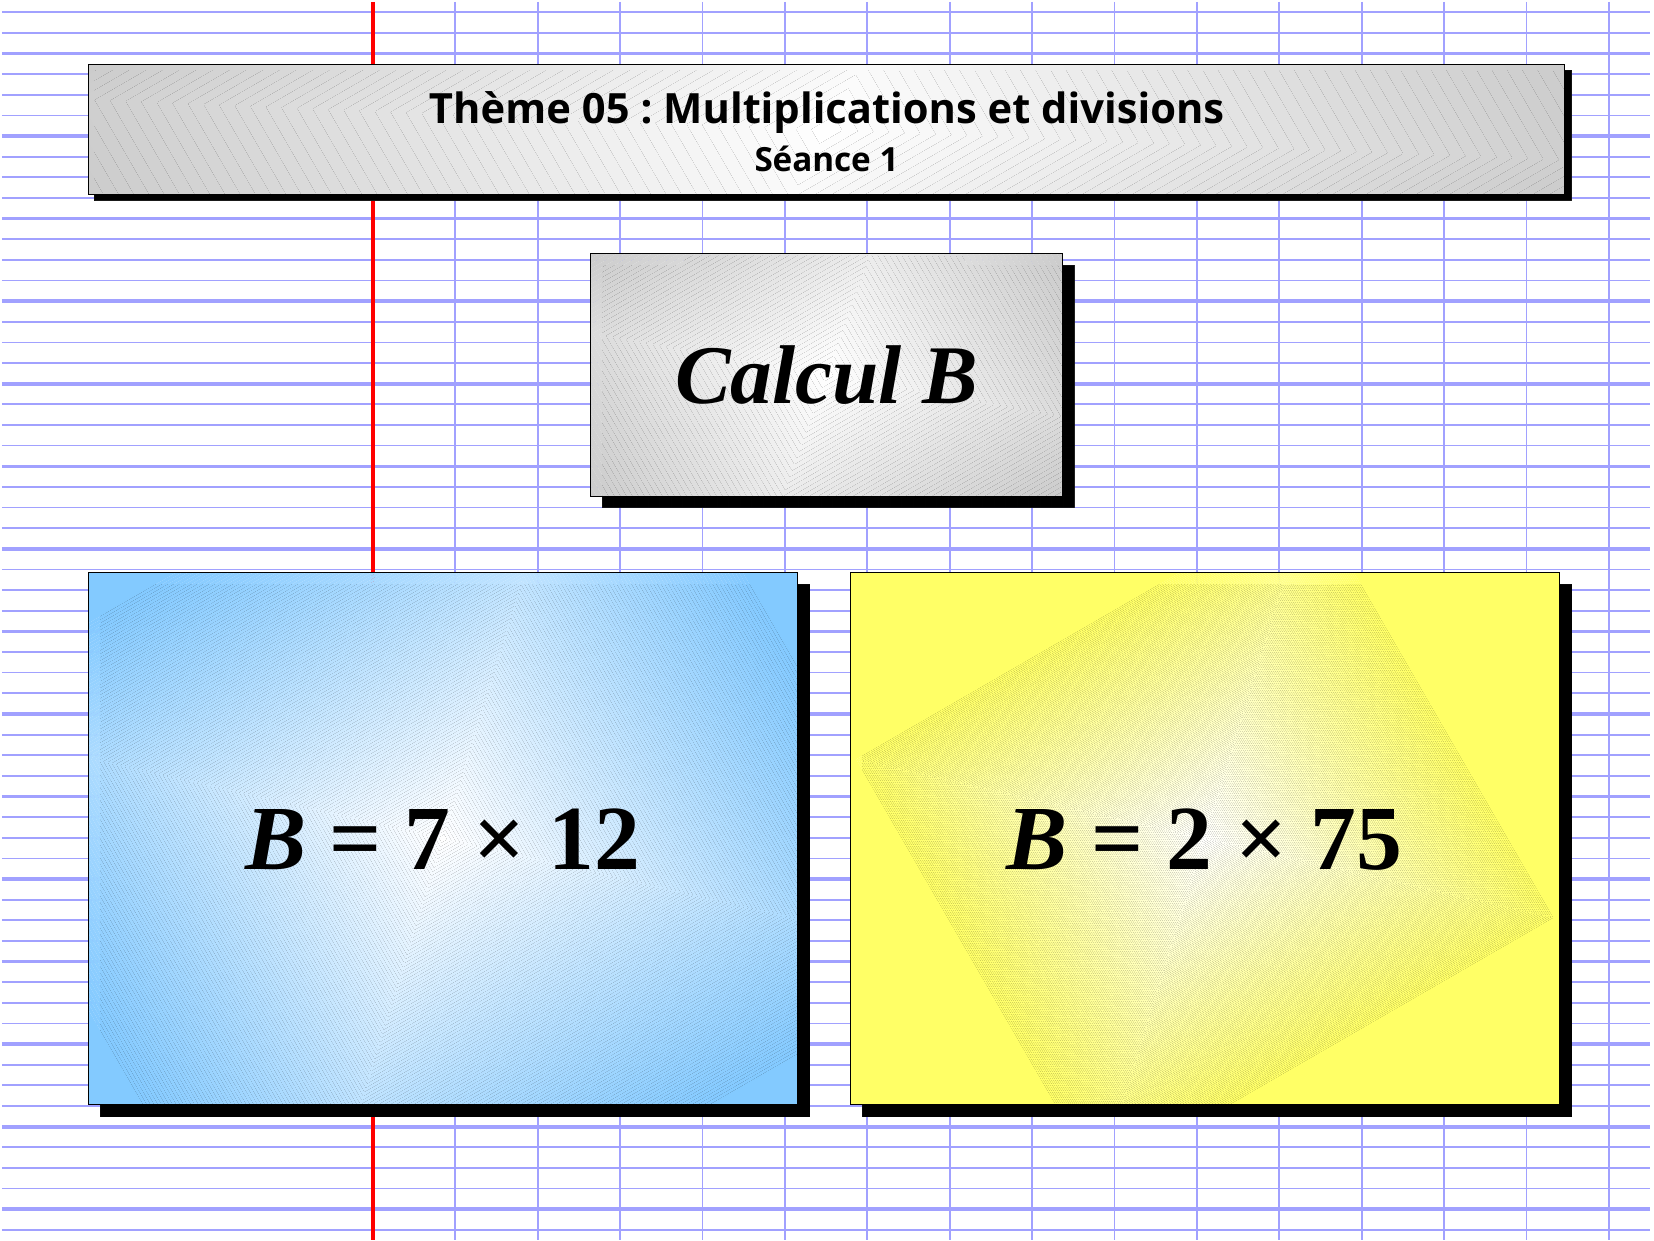

Thème XX : Xxxxxxxxxxxxxxxxxxxxxxxxxxxxxx
Séance x
Thème 05 : Fractions décimales
Séance 1
Thème 05 : Multiplications et divisions
Séance 1
Thème 05 : Multiplications et divisions
Séance 1
Calcul B
10
11
12
13
14
15
9
0
1
2
3
4
5
6
7
8
B = 7 × 12
B = 2 × 75